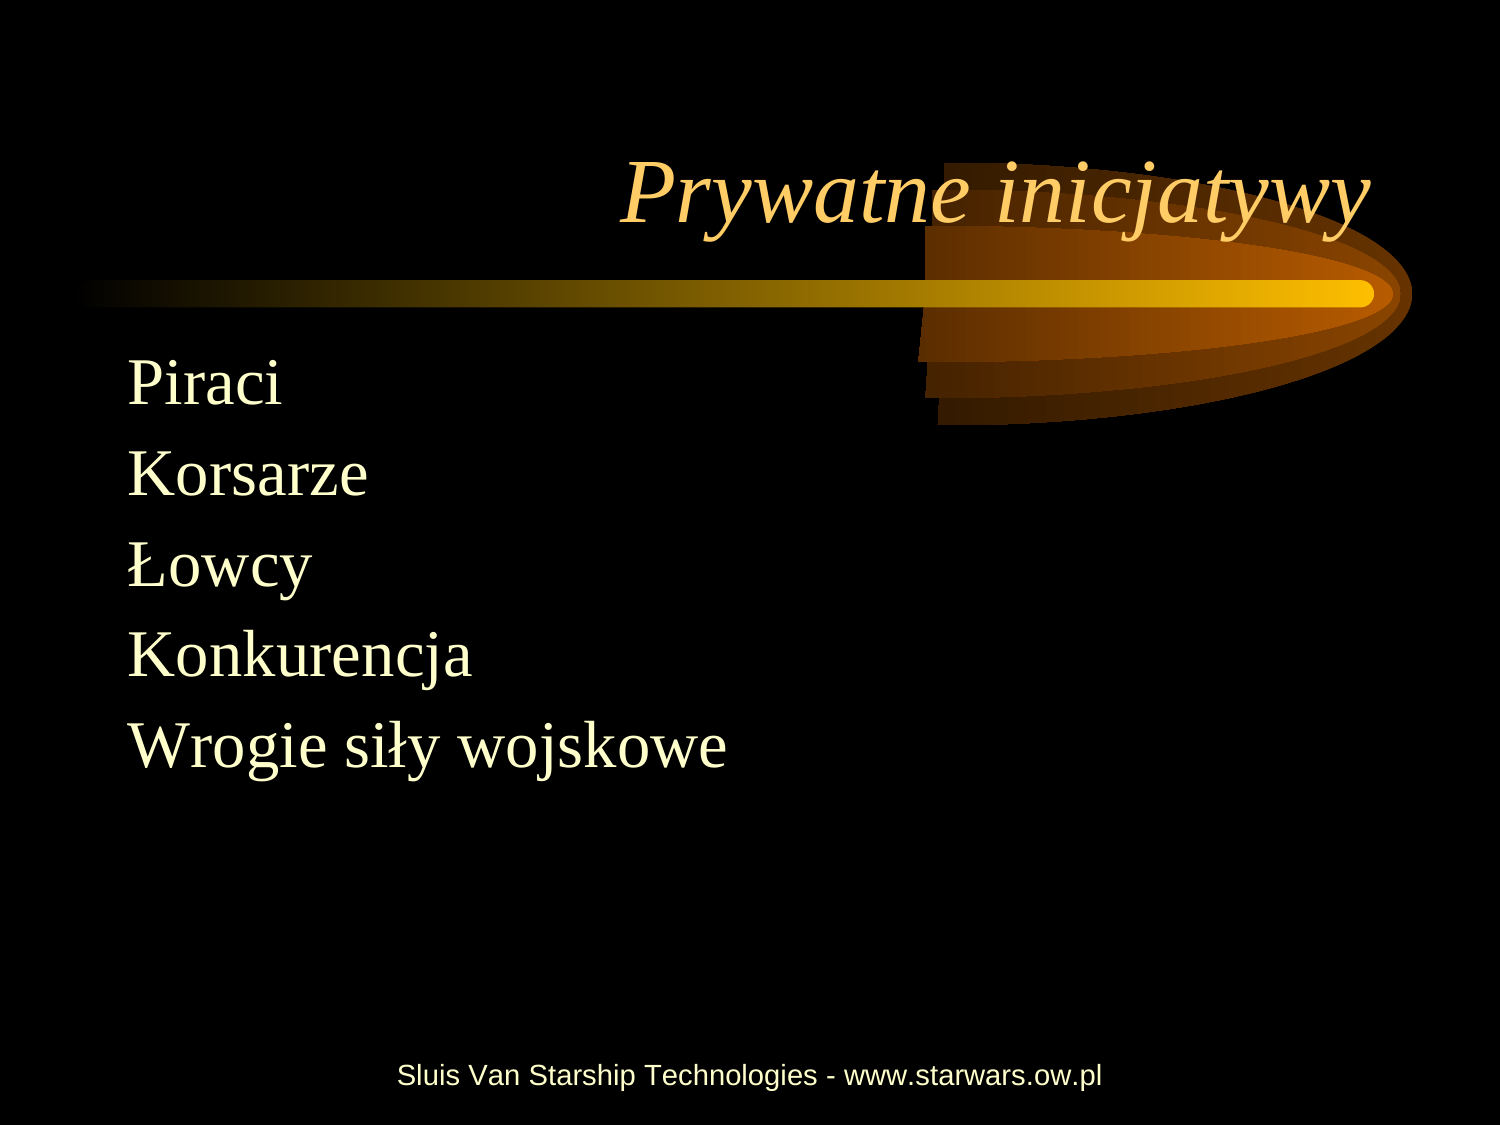

# Prywatne inicjatywy
Piraci
Korsarze
Łowcy
Konkurencja
Wrogie siły wojskowe
Sluis Van Starship Technologies - www.starwars.ow.pl